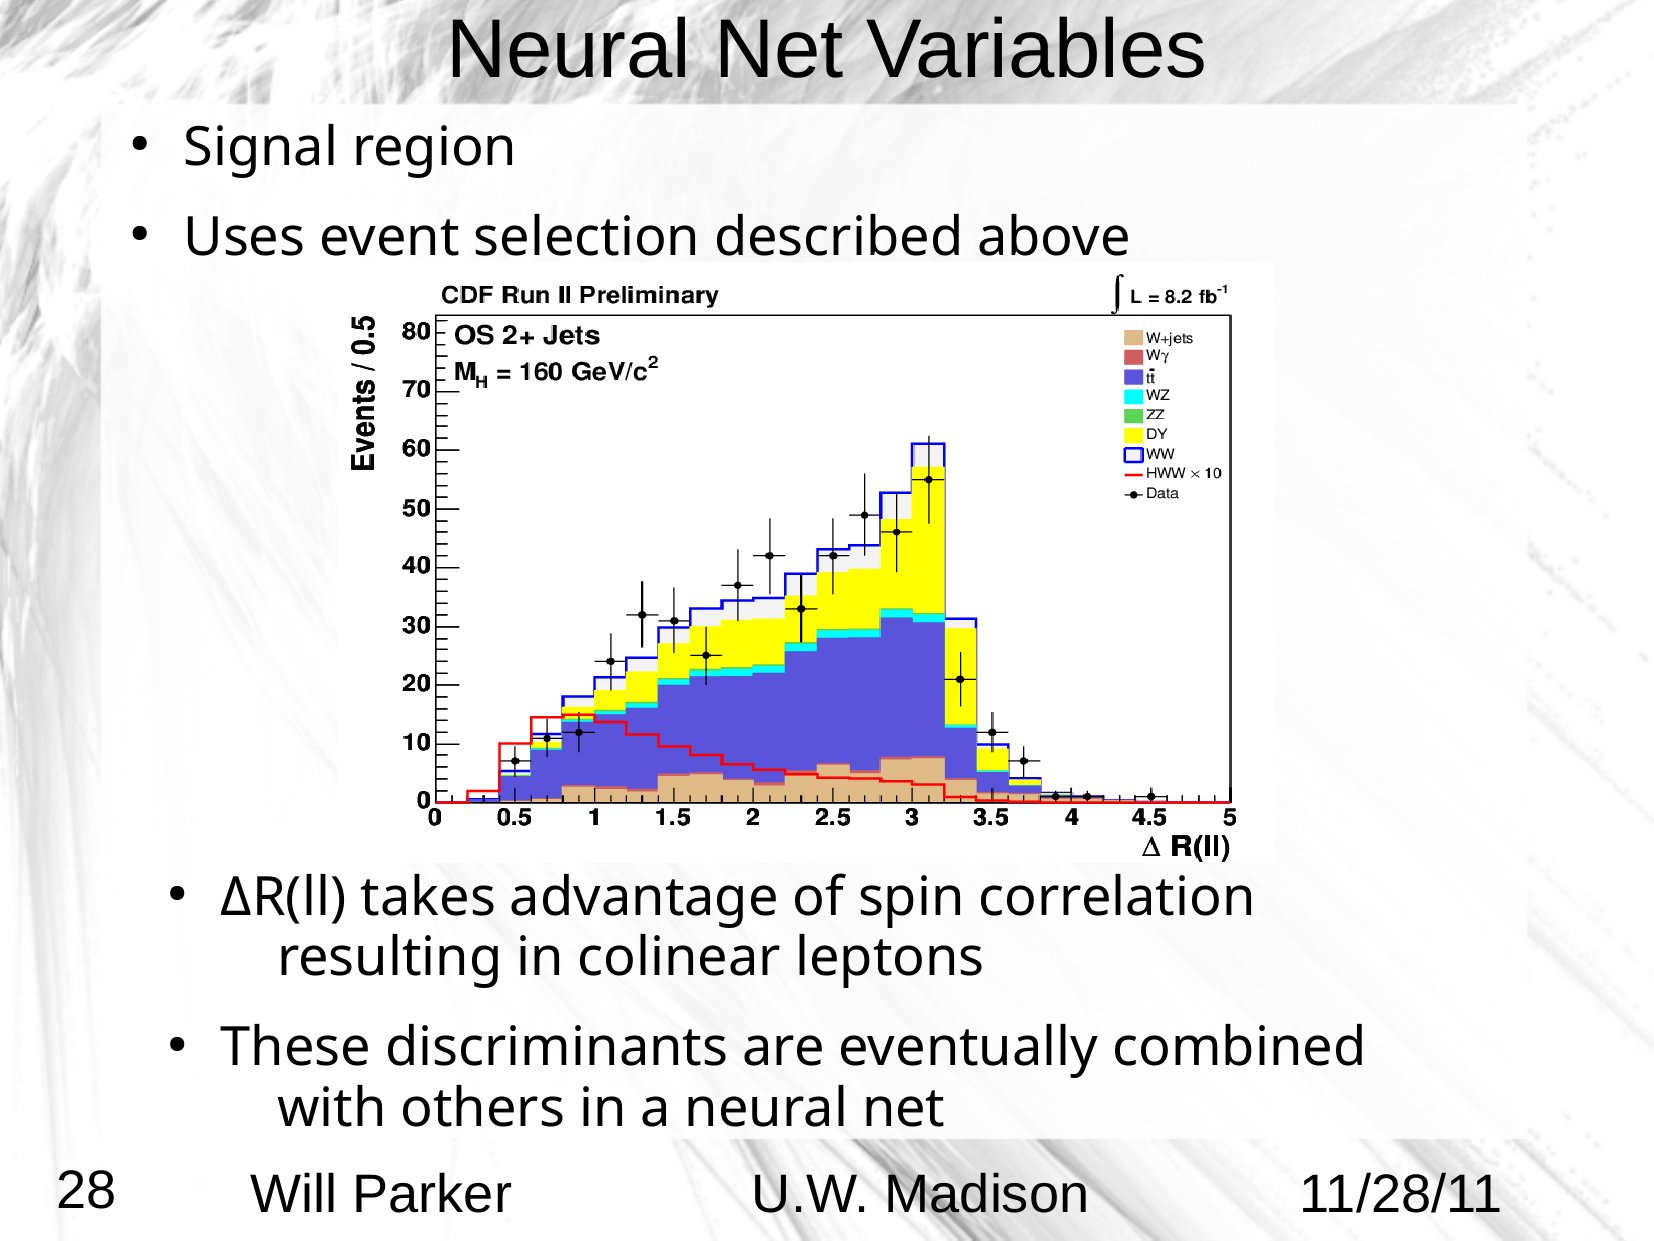

# Neural Net Variables
Signal region
Uses event selection described above
ΔR(ll) takes advantage of spin correlation resulting in colinear leptons
These discriminants are eventually combined with others in a neural net
28
 Will Parker U.W. Madison 11/28/11